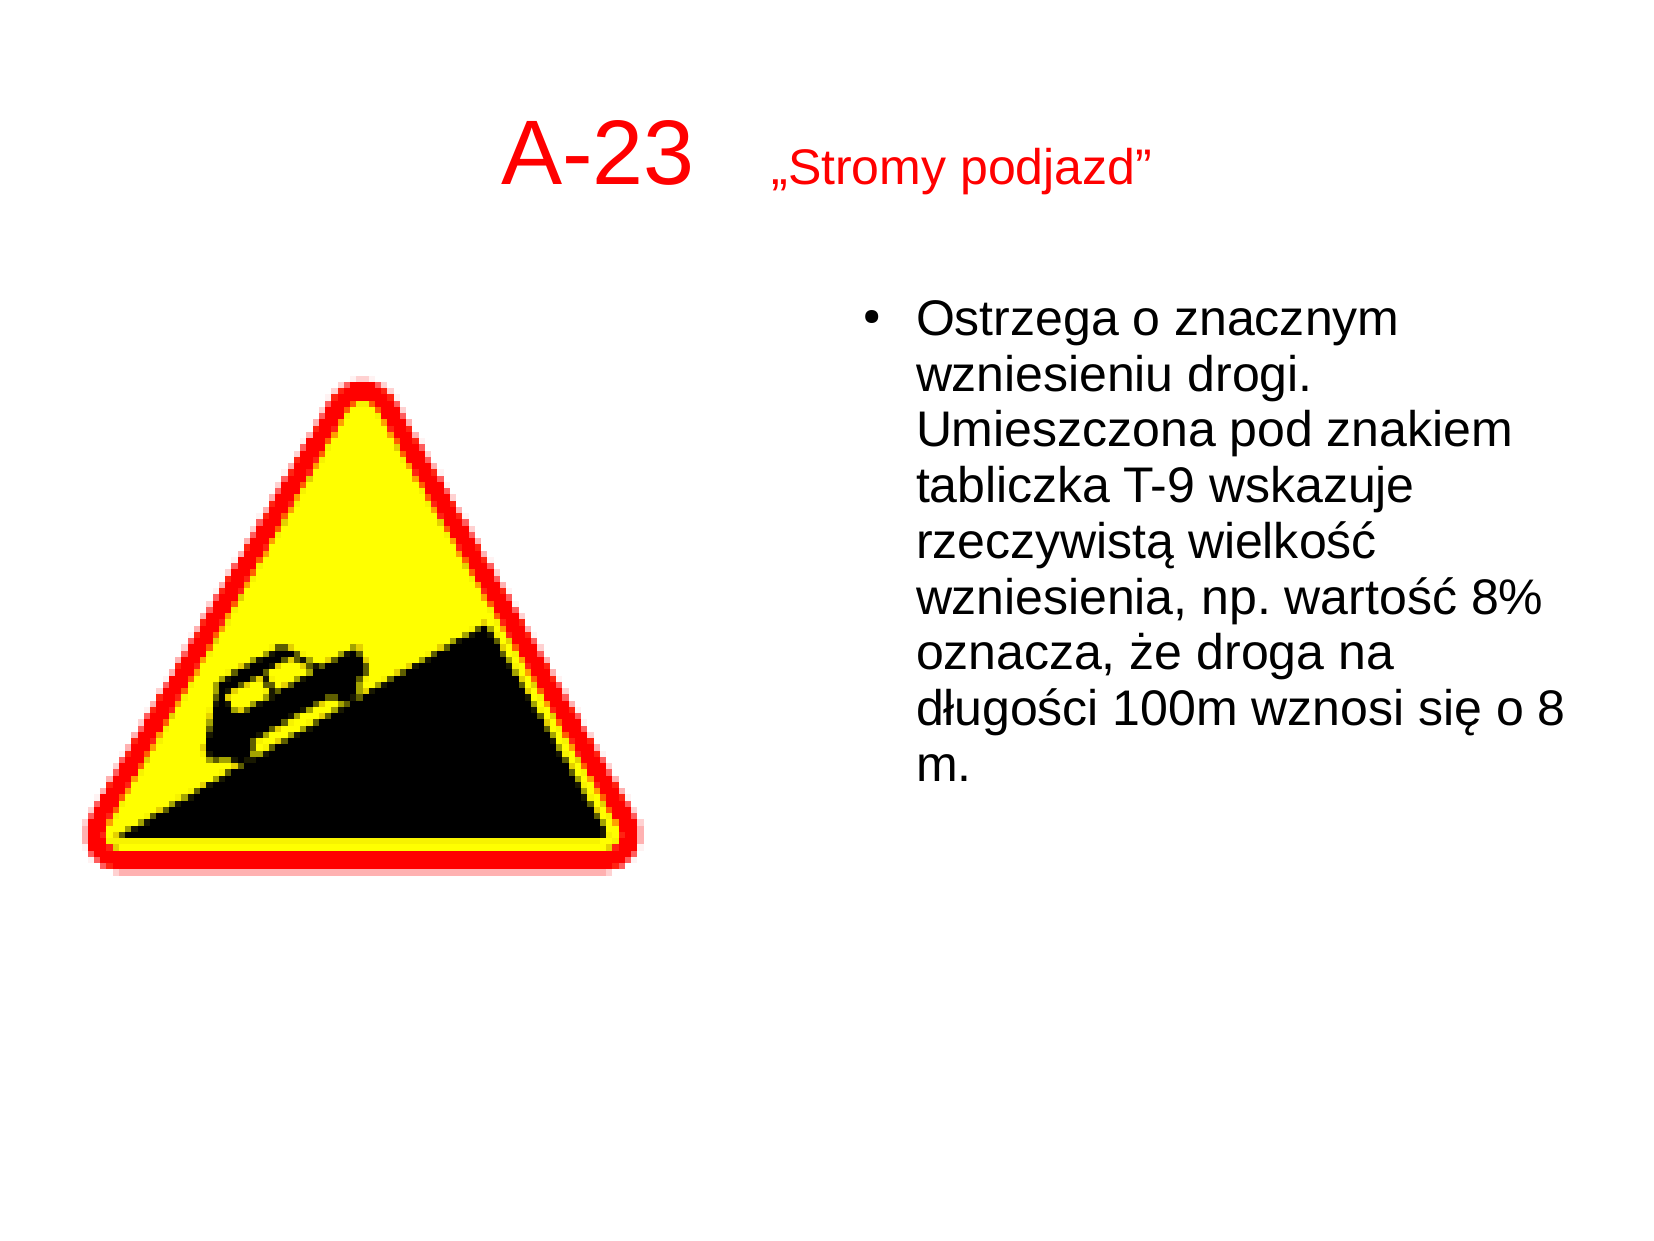

# A-23 „Stromy podjazd”
Ostrzega o znacznym wzniesieniu drogi. Umieszczona pod znakiem tabliczka T-9 wskazuje rzeczywistą wielkość wzniesienia, np. wartość 8% oznacza, że droga na długości 100m wznosi się o 8 m.